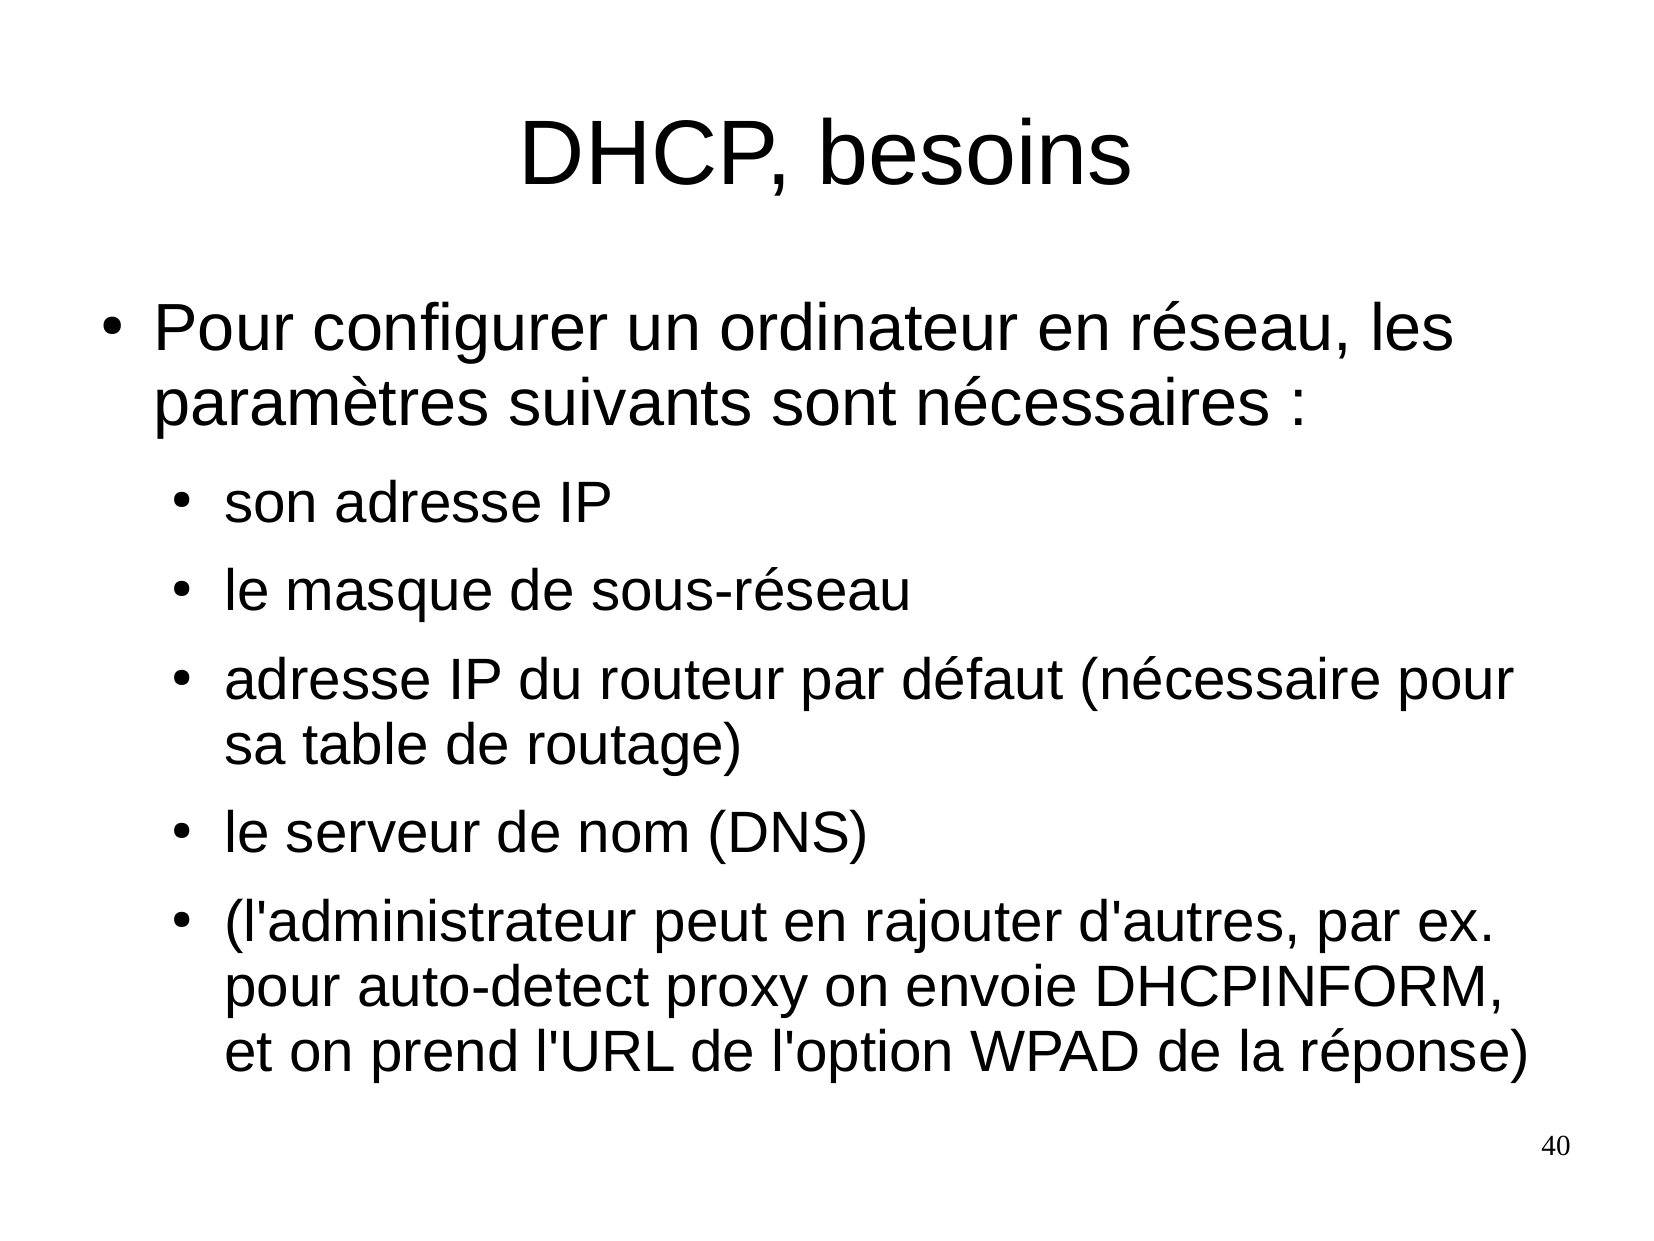

# DHCP, besoins
Pour configurer un ordinateur en réseau, les paramètres suivants sont nécessaires :
son adresse IP
le masque de sous-réseau
adresse IP du routeur par défaut (nécessaire pour sa table de routage)
le serveur de nom (DNS)
(l'administrateur peut en rajouter d'autres, par ex. pour auto-detect proxy on envoie DHCPINFORM, et on prend l'URL de l'option WPAD de la réponse)
40